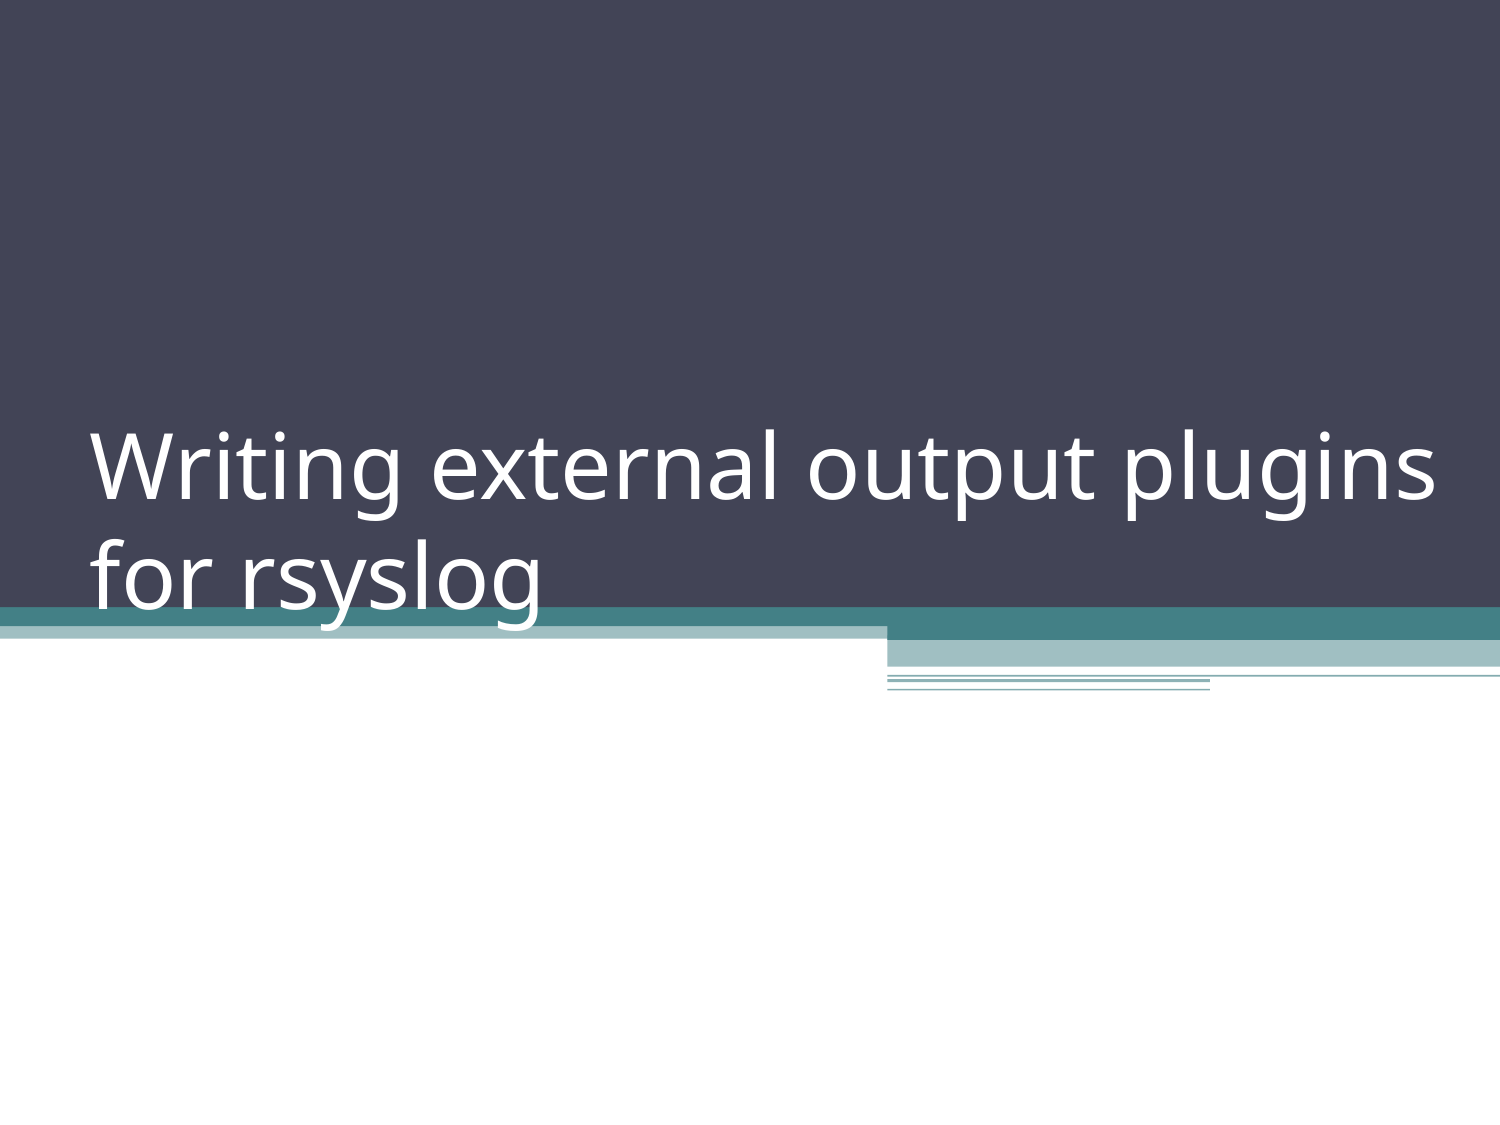

Rainer Gerhards
# Writing external output plugins for rsyslog